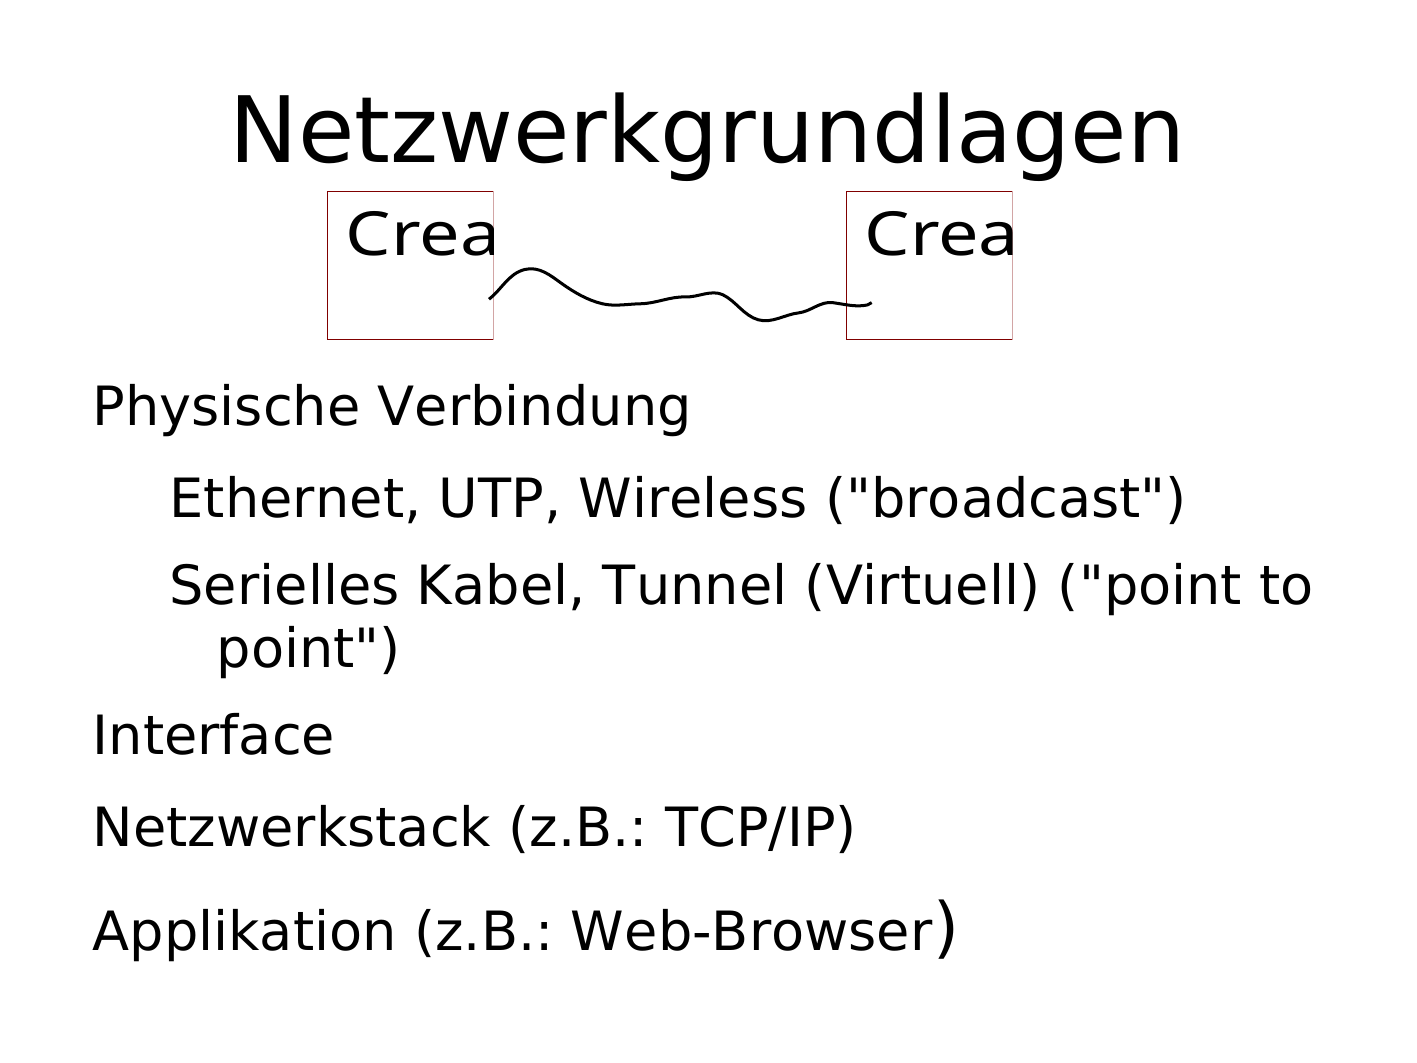

# Netzwerkgrundlagen
Physische Verbindung
Ethernet, UTP, Wireless ("broadcast")
Serielles Kabel, Tunnel (Virtuell) ("point to point")
Interface
Netzwerkstack (z.B.: TCP/IP)
Applikation (z.B.: Web-Browser)